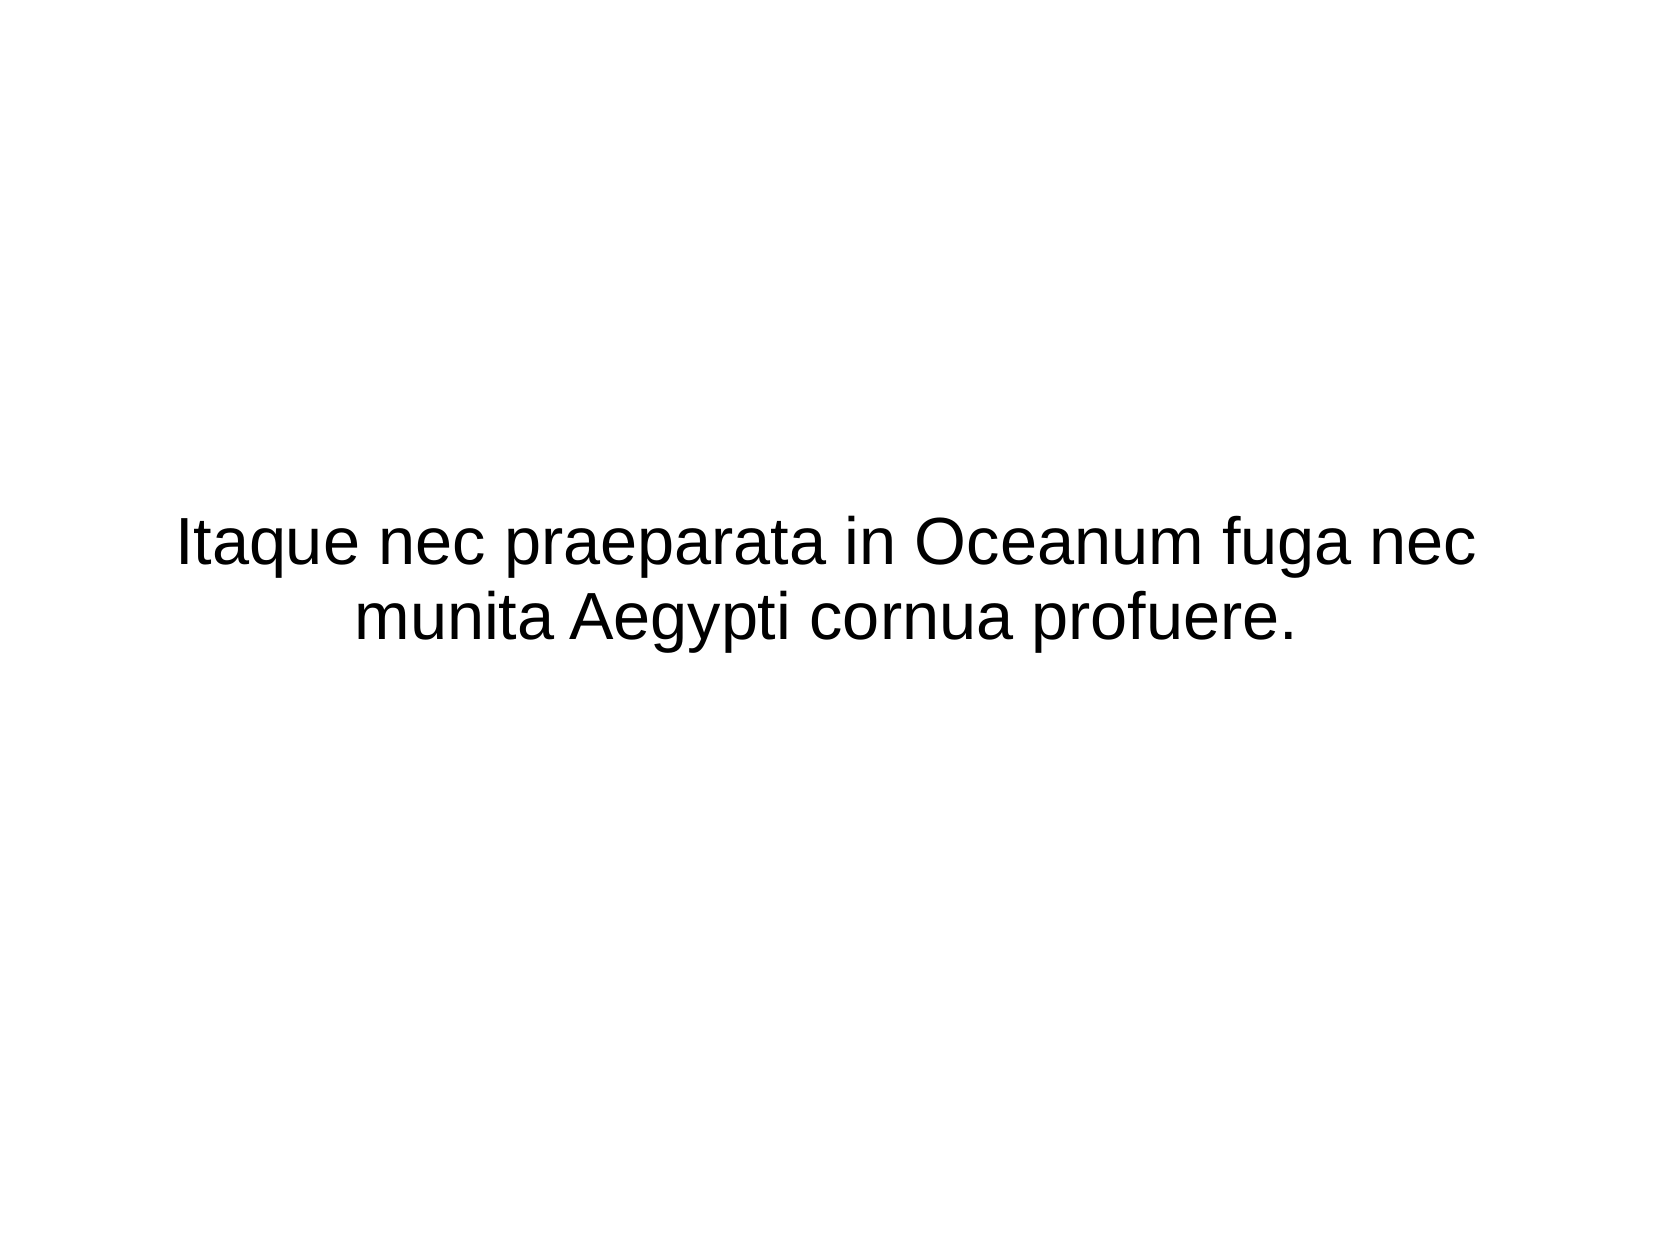

# Itaque nec praeparata in Oceanum fuga nec munita Aegypti cornua profuere.